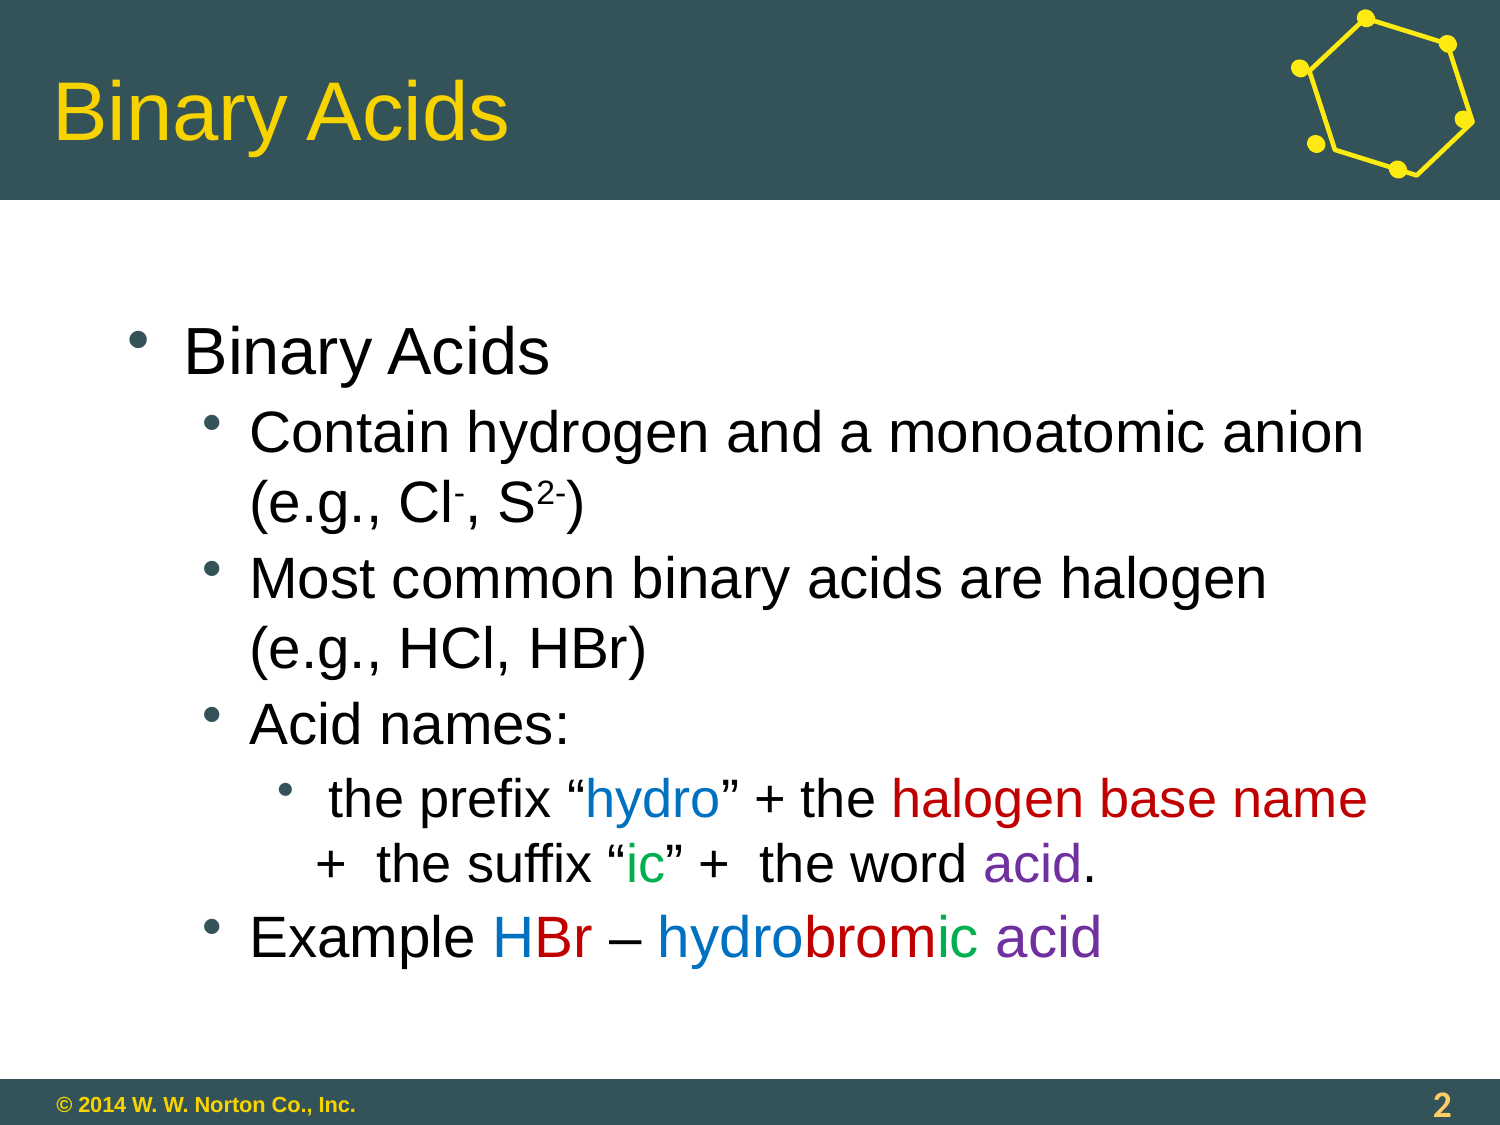

Binary Acids
# Binary Acids
Contain hydrogen and a monoatomic anion (e.g., Cl-, S2-)
Most common binary acids are halogen (e.g., HCl, HBr)
Acid names:
 the prefix “hydro” + the halogen base name + the suffix “ic” + the word acid.
Example HBr – hydrobromic acid